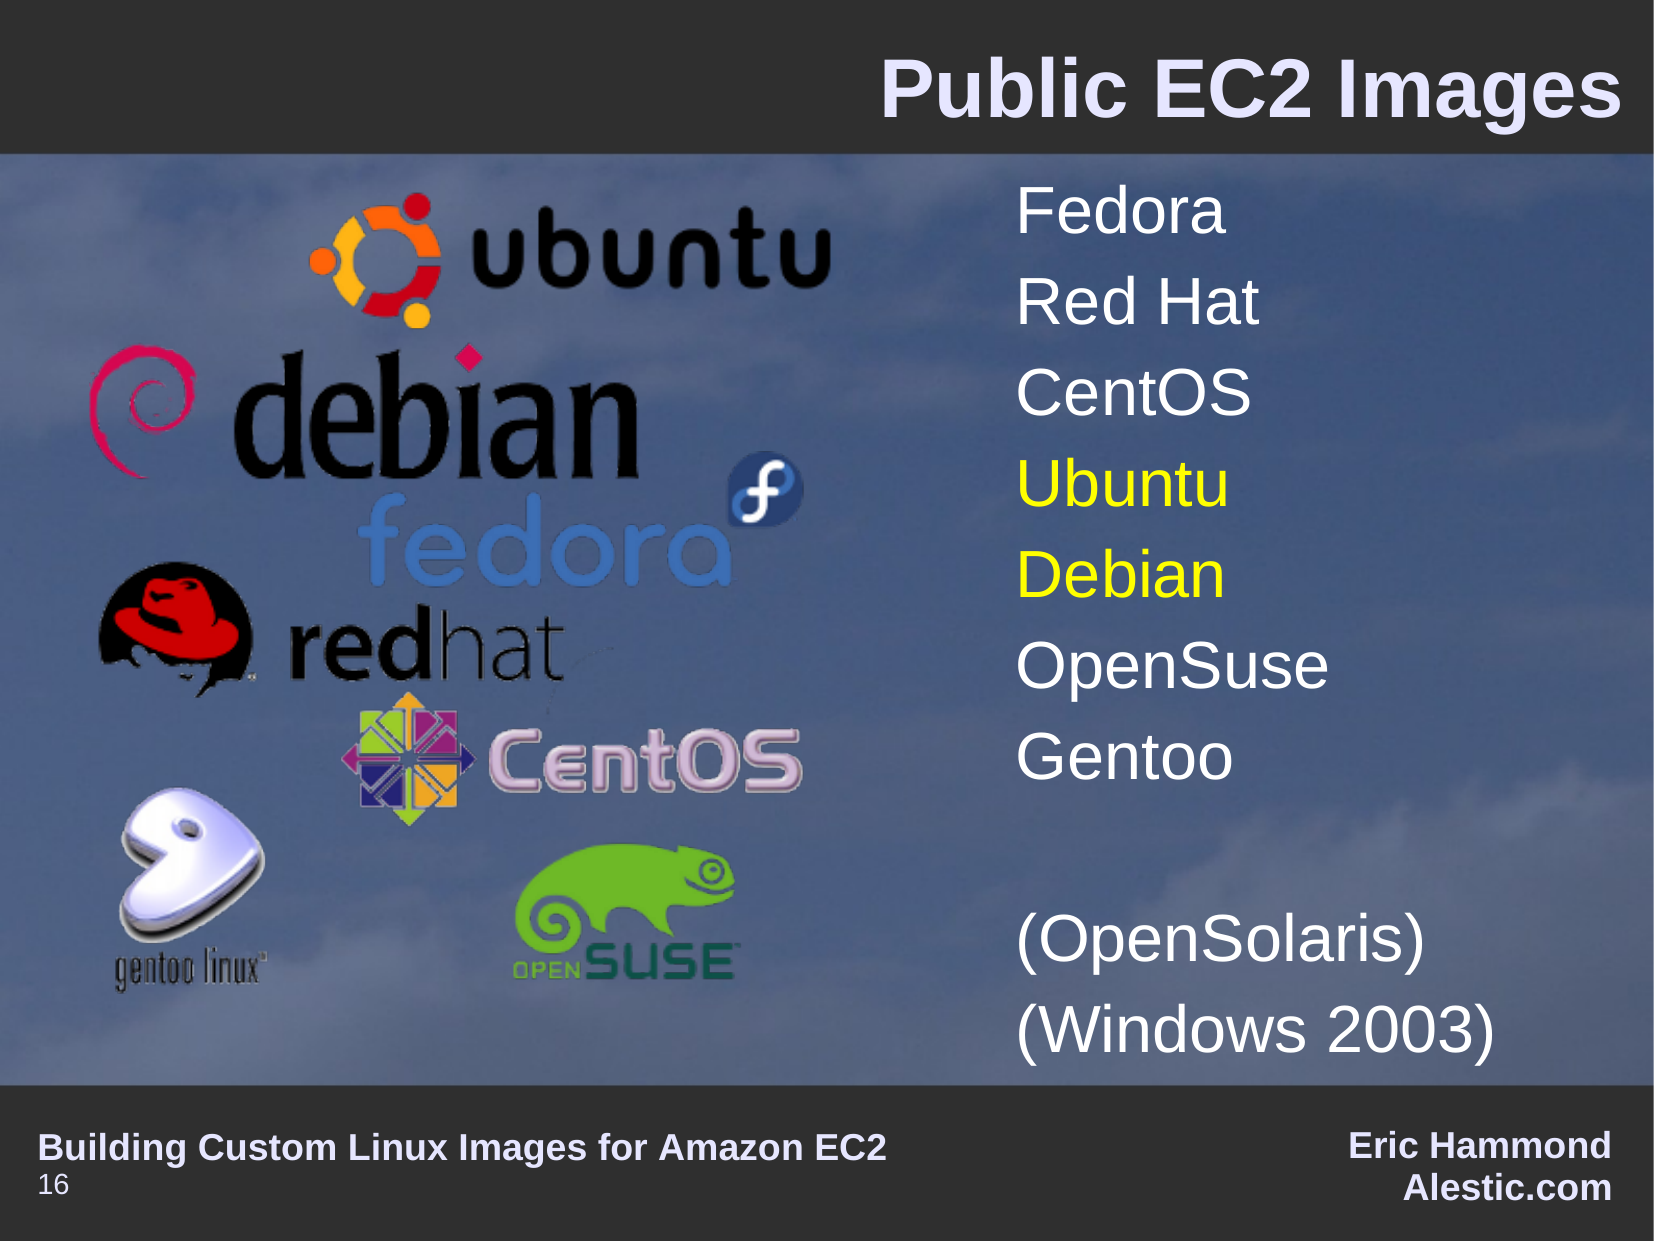

# Public EC2 Images
Fedora
Red Hat
CentOS
Ubuntu
Debian
OpenSuse
Gentoo
(OpenSolaris)
(Windows 2003)
16
Eric Hammond
Alestic.com